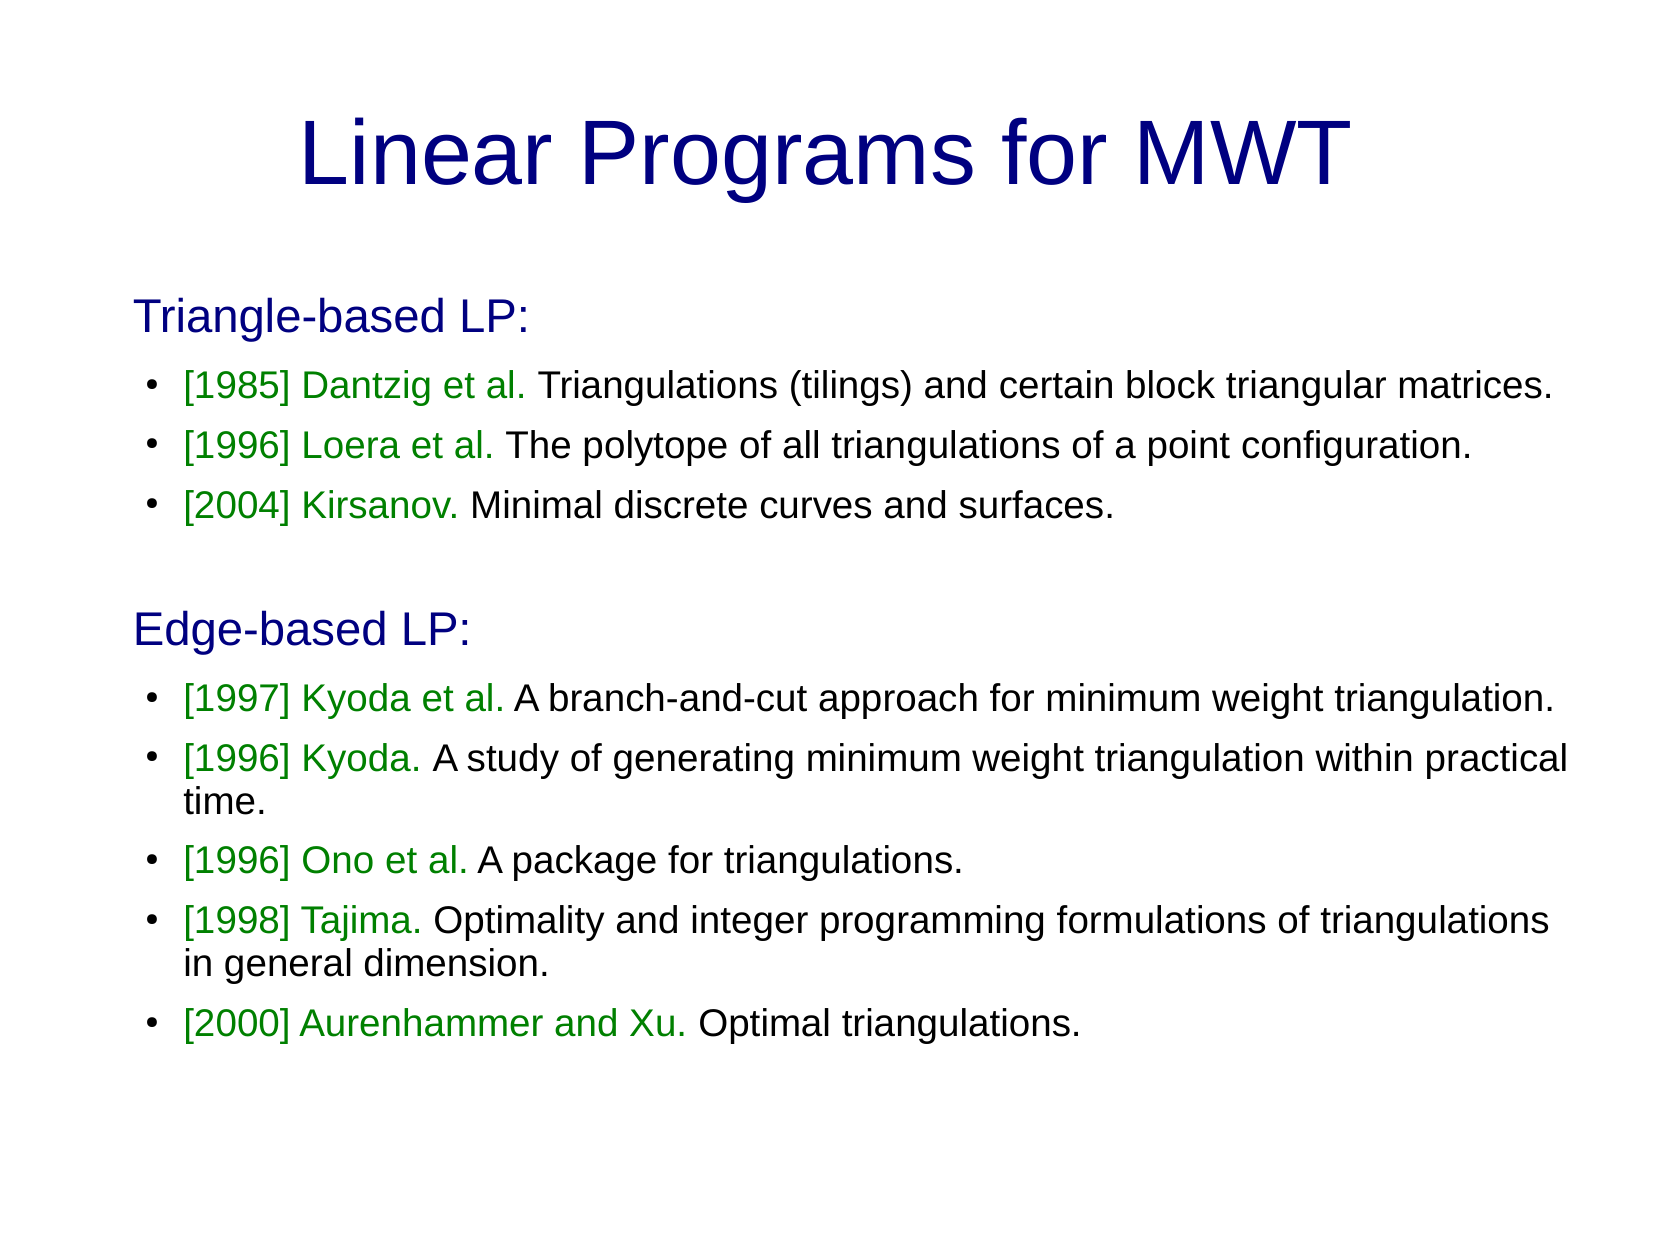

# Linear Programs for MWT
Triangle-based LP:
[1985] Dantzig et al. Triangulations (tilings) and certain block triangular matrices.
[1996] Loera et al. The polytope of all triangulations of a point configuration.
[2004] Kirsanov. Minimal discrete curves and surfaces.
Edge-based LP:
[1997] Kyoda et al. A branch-and-cut approach for minimum weight triangulation.
[1996] Kyoda. A study of generating minimum weight triangulation within practical time.
[1996] Ono et al. A package for triangulations.
[1998] Tajima. Optimality and integer programming formulations of triangulations in general dimension.
[2000] Aurenhammer and Xu. Optimal triangulations.